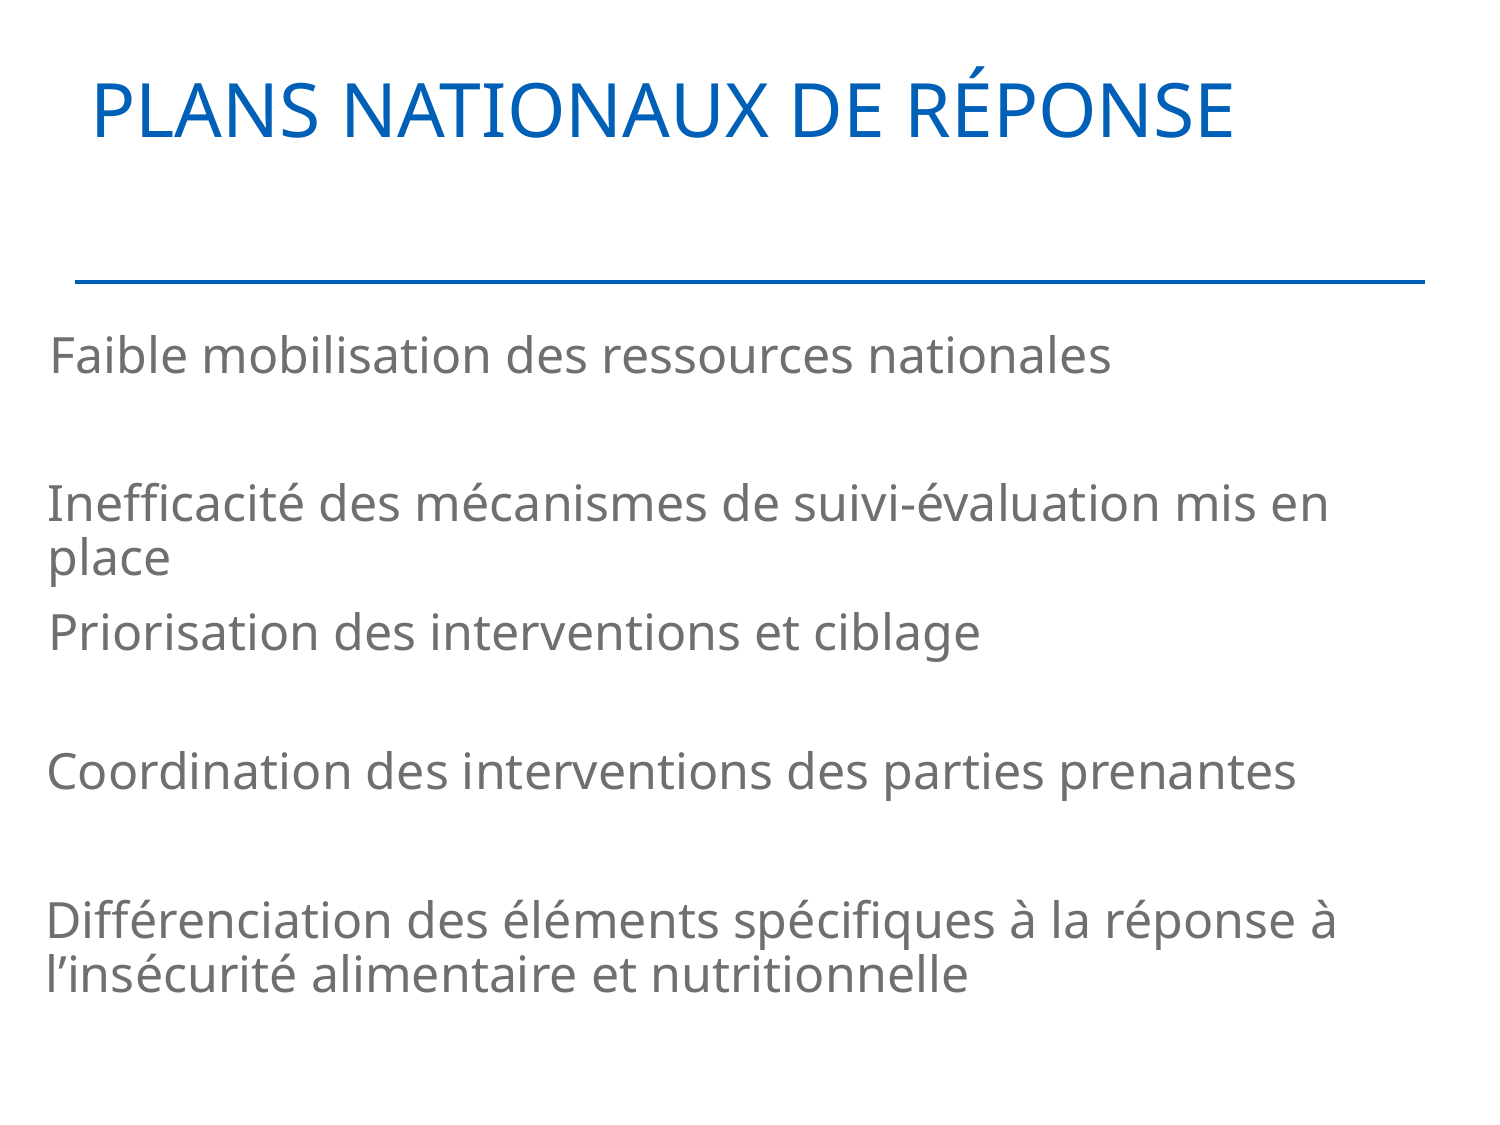

# Plans nationaux de réponse
Faible mobilisation des ressources nationales
Inefficacité des mécanismes de suivi-évaluation mis en place
Priorisation des interventions et ciblage
Coordination des interventions des parties prenantes
Différenciation des éléments spécifiques à la réponse à l’insécurité alimentaire et nutritionnelle